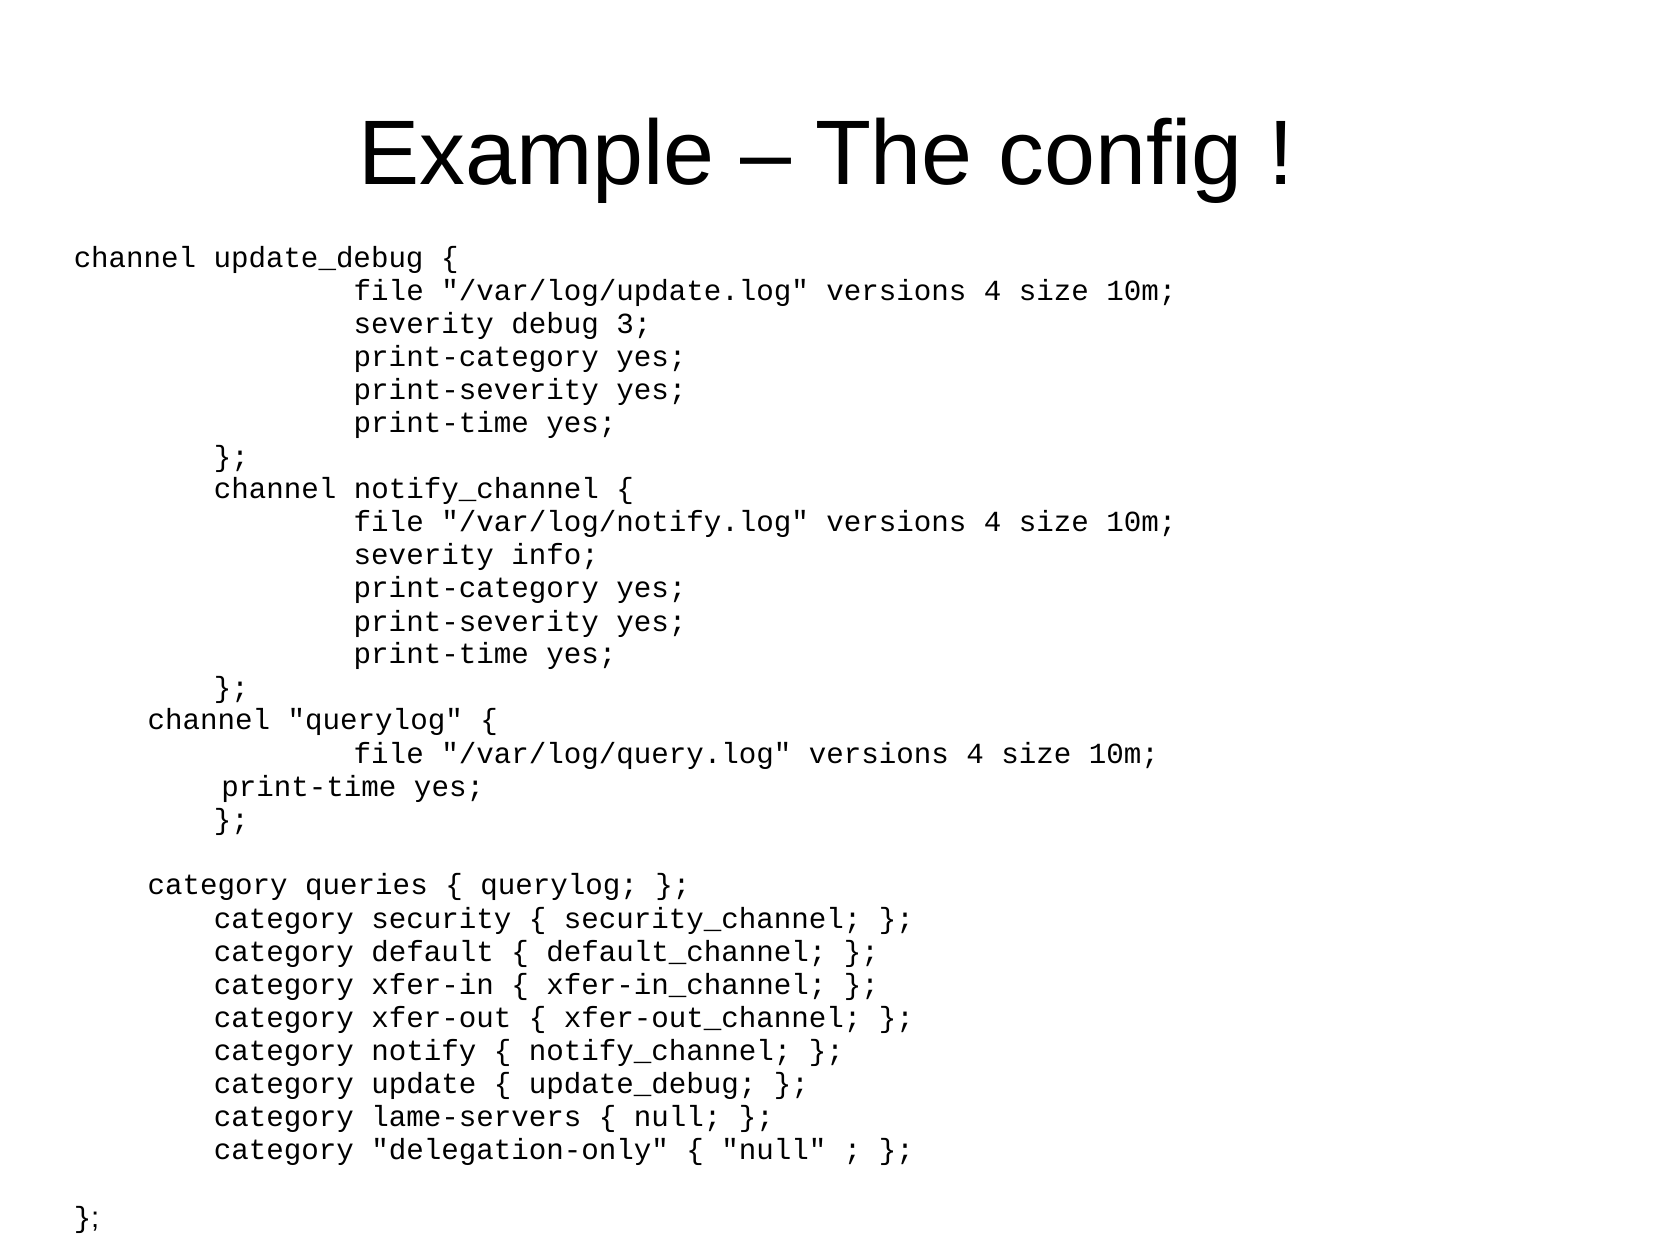

# Example – The config !
channel update_debug {
 file "/var/log/update.log" versions 4 size 10m;
 severity debug 3;
 print-category yes;
 print-severity yes;
 print-time yes;
 };
 channel notify_channel {
 file "/var/log/notify.log" versions 4 size 10m;
 severity info;
 print-category yes;
 print-severity yes;
 print-time yes;
 };
	channel "querylog" {
 file "/var/log/query.log" versions 4 size 10m;
		print-time yes;
 };
	category queries { querylog; };
 category security { security_channel; };
 category default { default_channel; };
 category xfer-in { xfer-in_channel; };
 category xfer-out { xfer-out_channel; };
 category notify { notify_channel; };
 category update { update_debug; };
 category lame-servers { null; };
 category "delegation-only" { "null" ; };
};